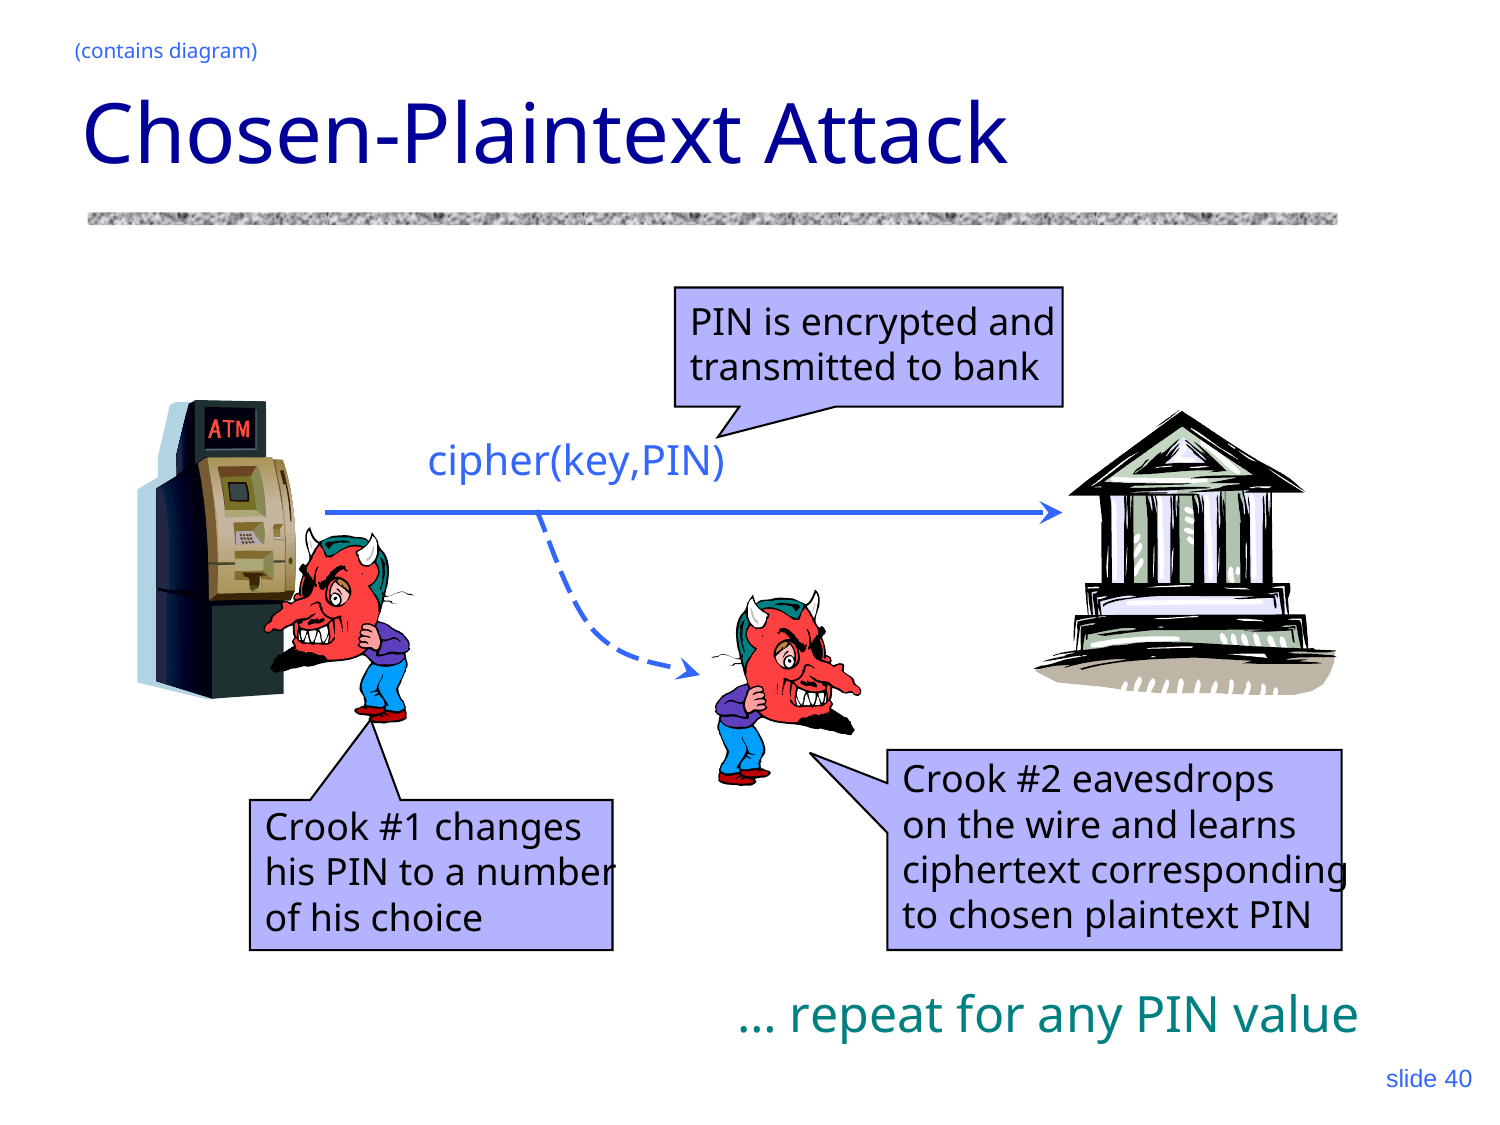

(contains diagram)
# Chosen-Plaintext Attack
PIN is encrypted and
transmitted to bank
cipher(key,PIN)
Crook #2 eavesdrops
on the wire and learns
ciphertext corresponding
to chosen plaintext PIN
Crook #1 changes
his PIN to a number
of his choice
… repeat for any PIN value
slide